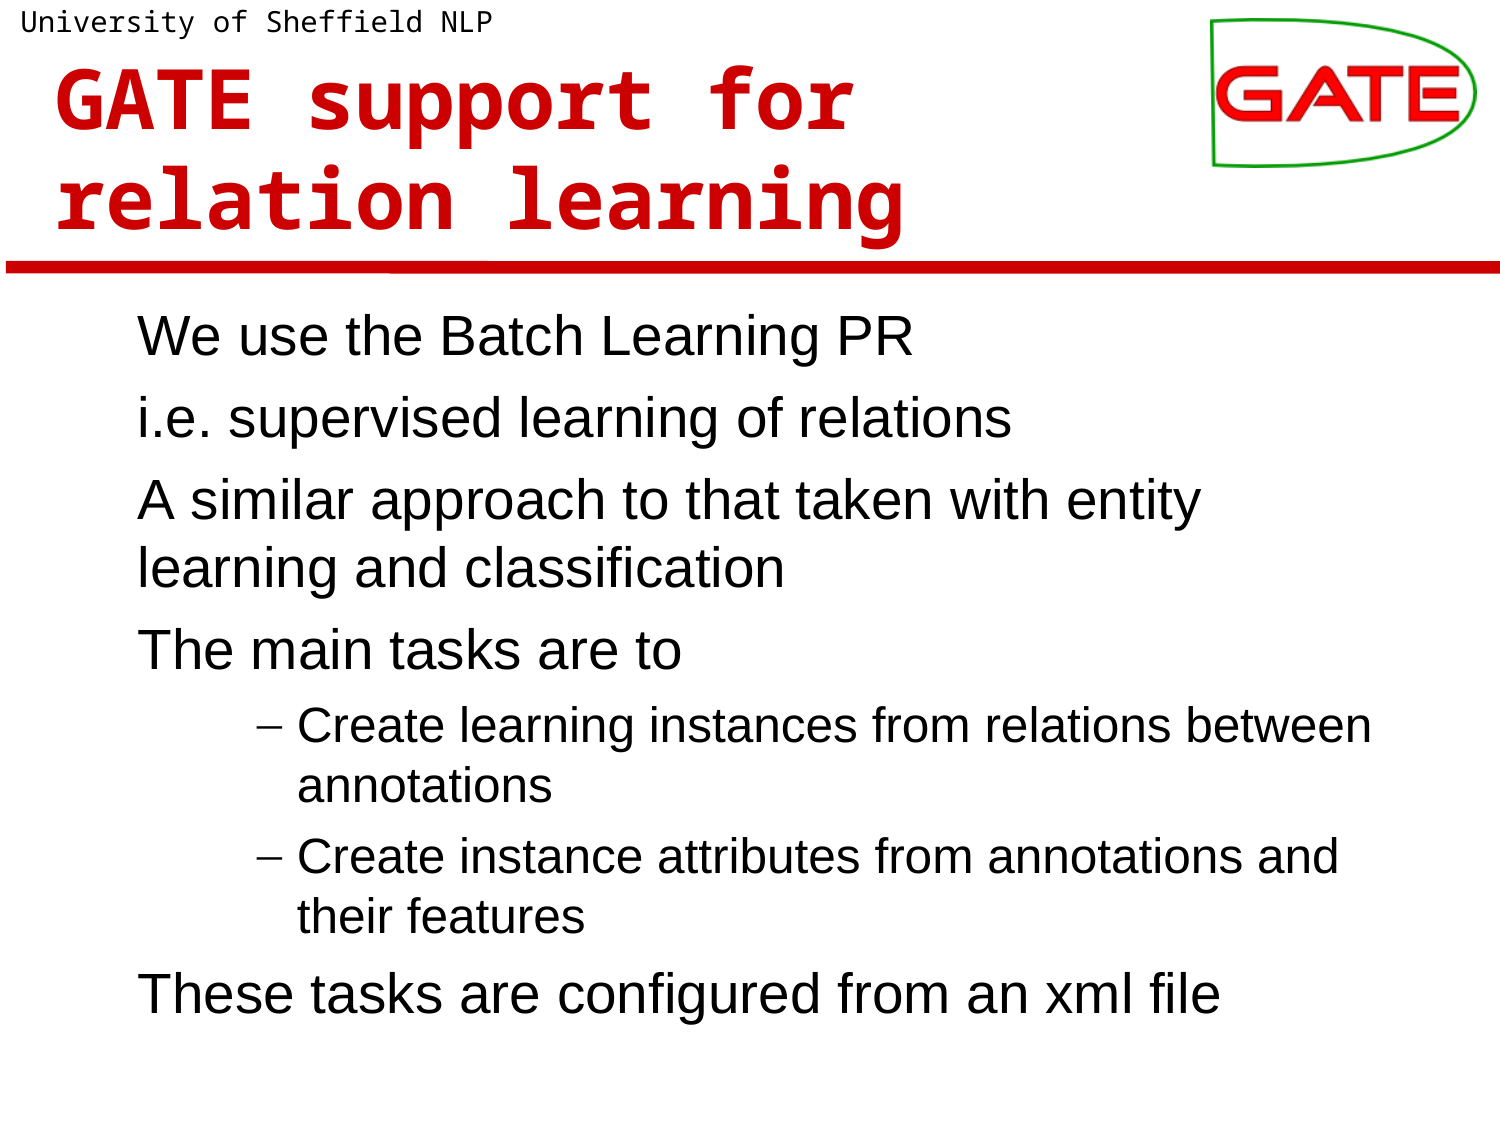

# GATE support for relation learning
We use the Batch Learning PR
i.e. supervised learning of relations
A similar approach to that taken with entity learning and classification
The main tasks are to
Create learning instances from relations between annotations
Create instance attributes from annotations and their features
These tasks are configured from an xml file